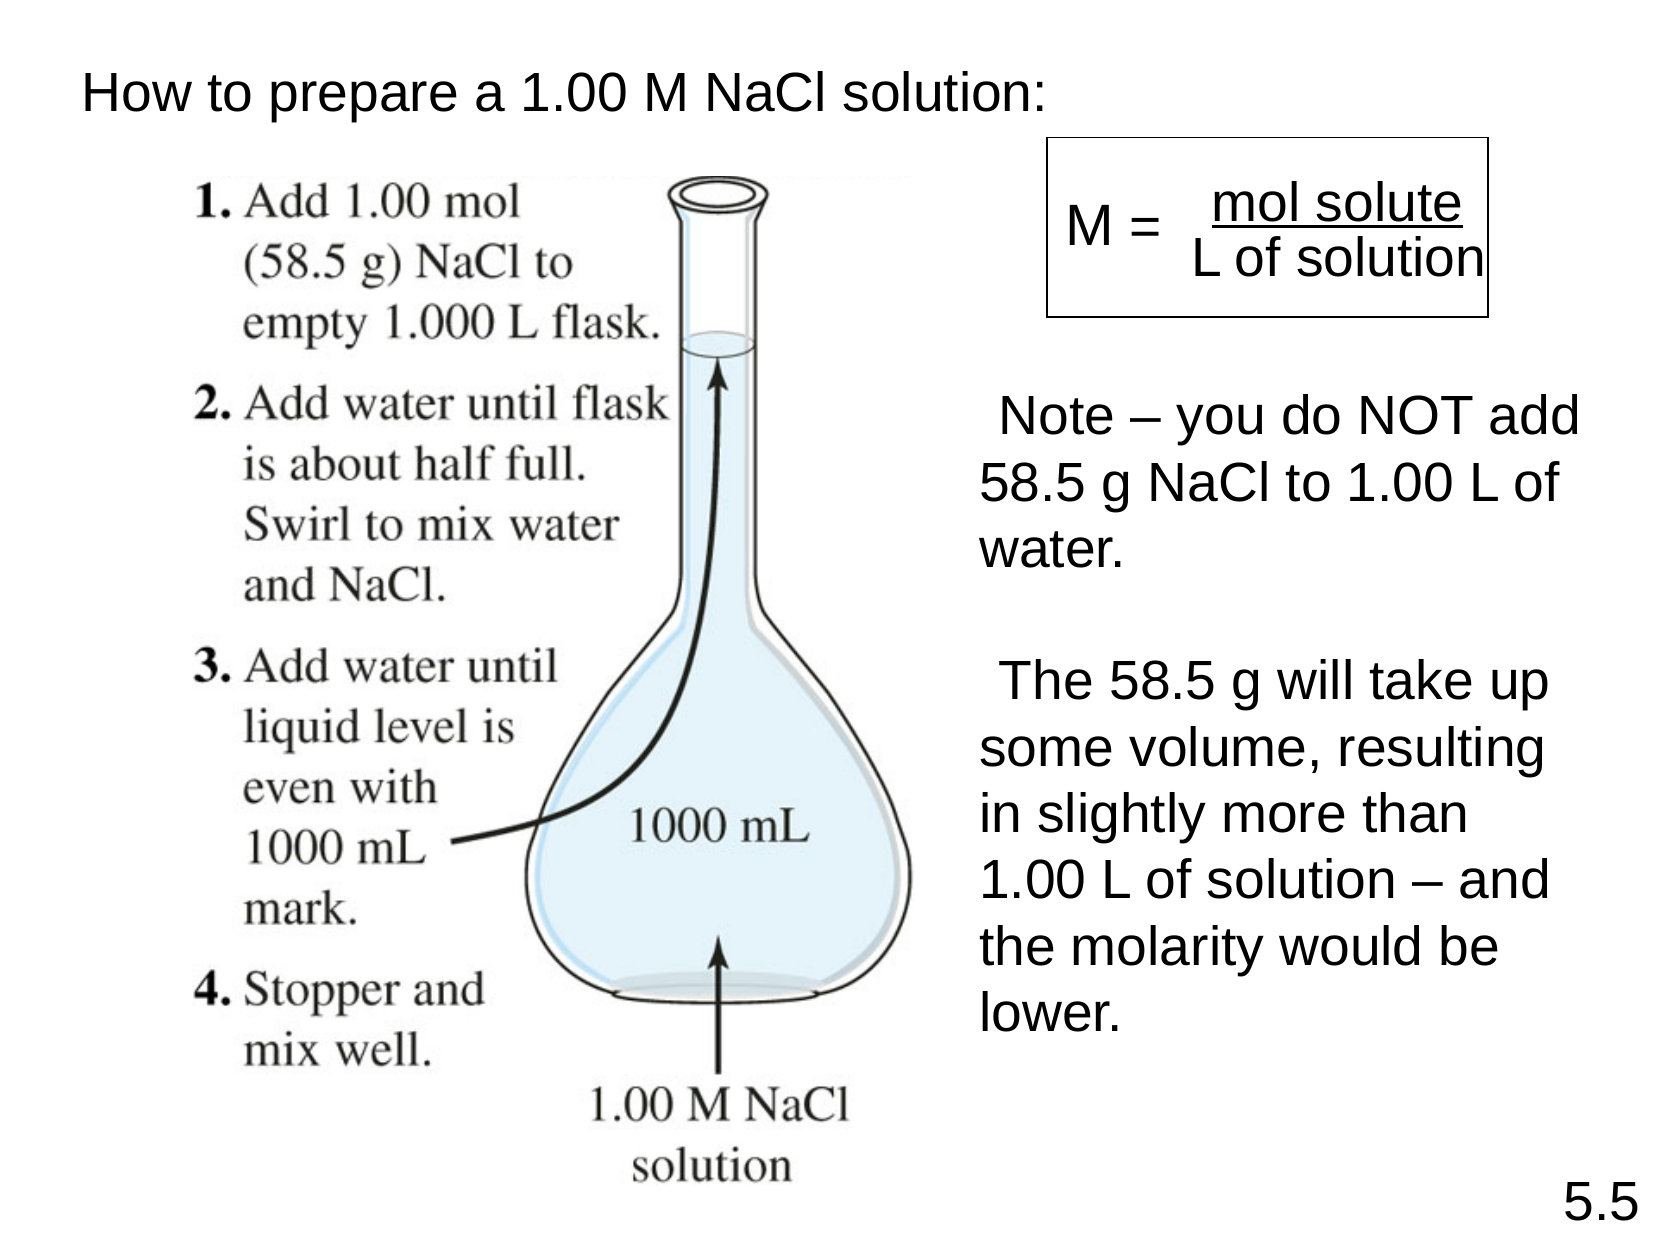

How to prepare a 1.00 M NaCl solution:
 mol solute
M =
L of solution
Note – you do NOT add 58.5 g NaCl to 1.00 L of water.
The 58.5 g will take up some volume, resulting in slightly more than 1.00 L of solution – and the molarity would be lower.
5.5